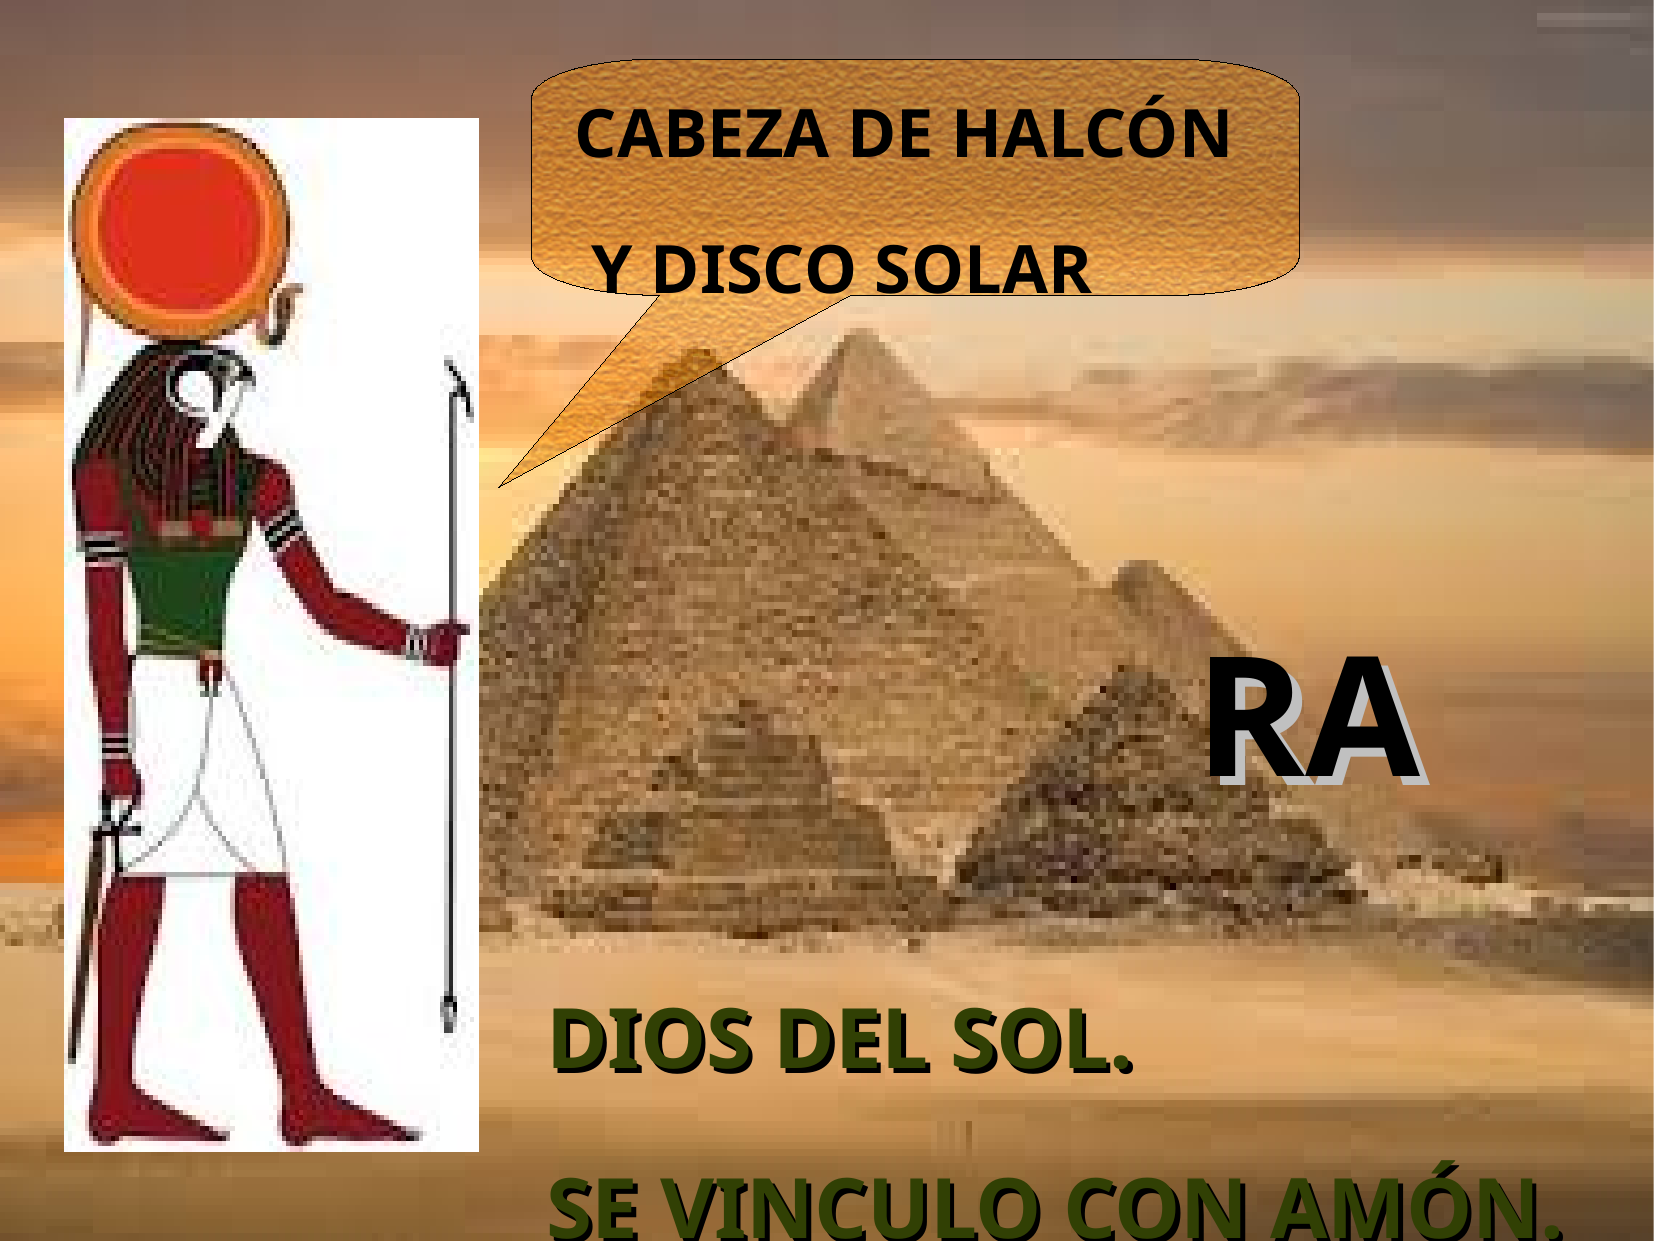

CABEZA DE HALCÓN
 Y DISCO SOLAR
RA
DIOS DEL SOL.
SE VINCULO CON AMÓN.